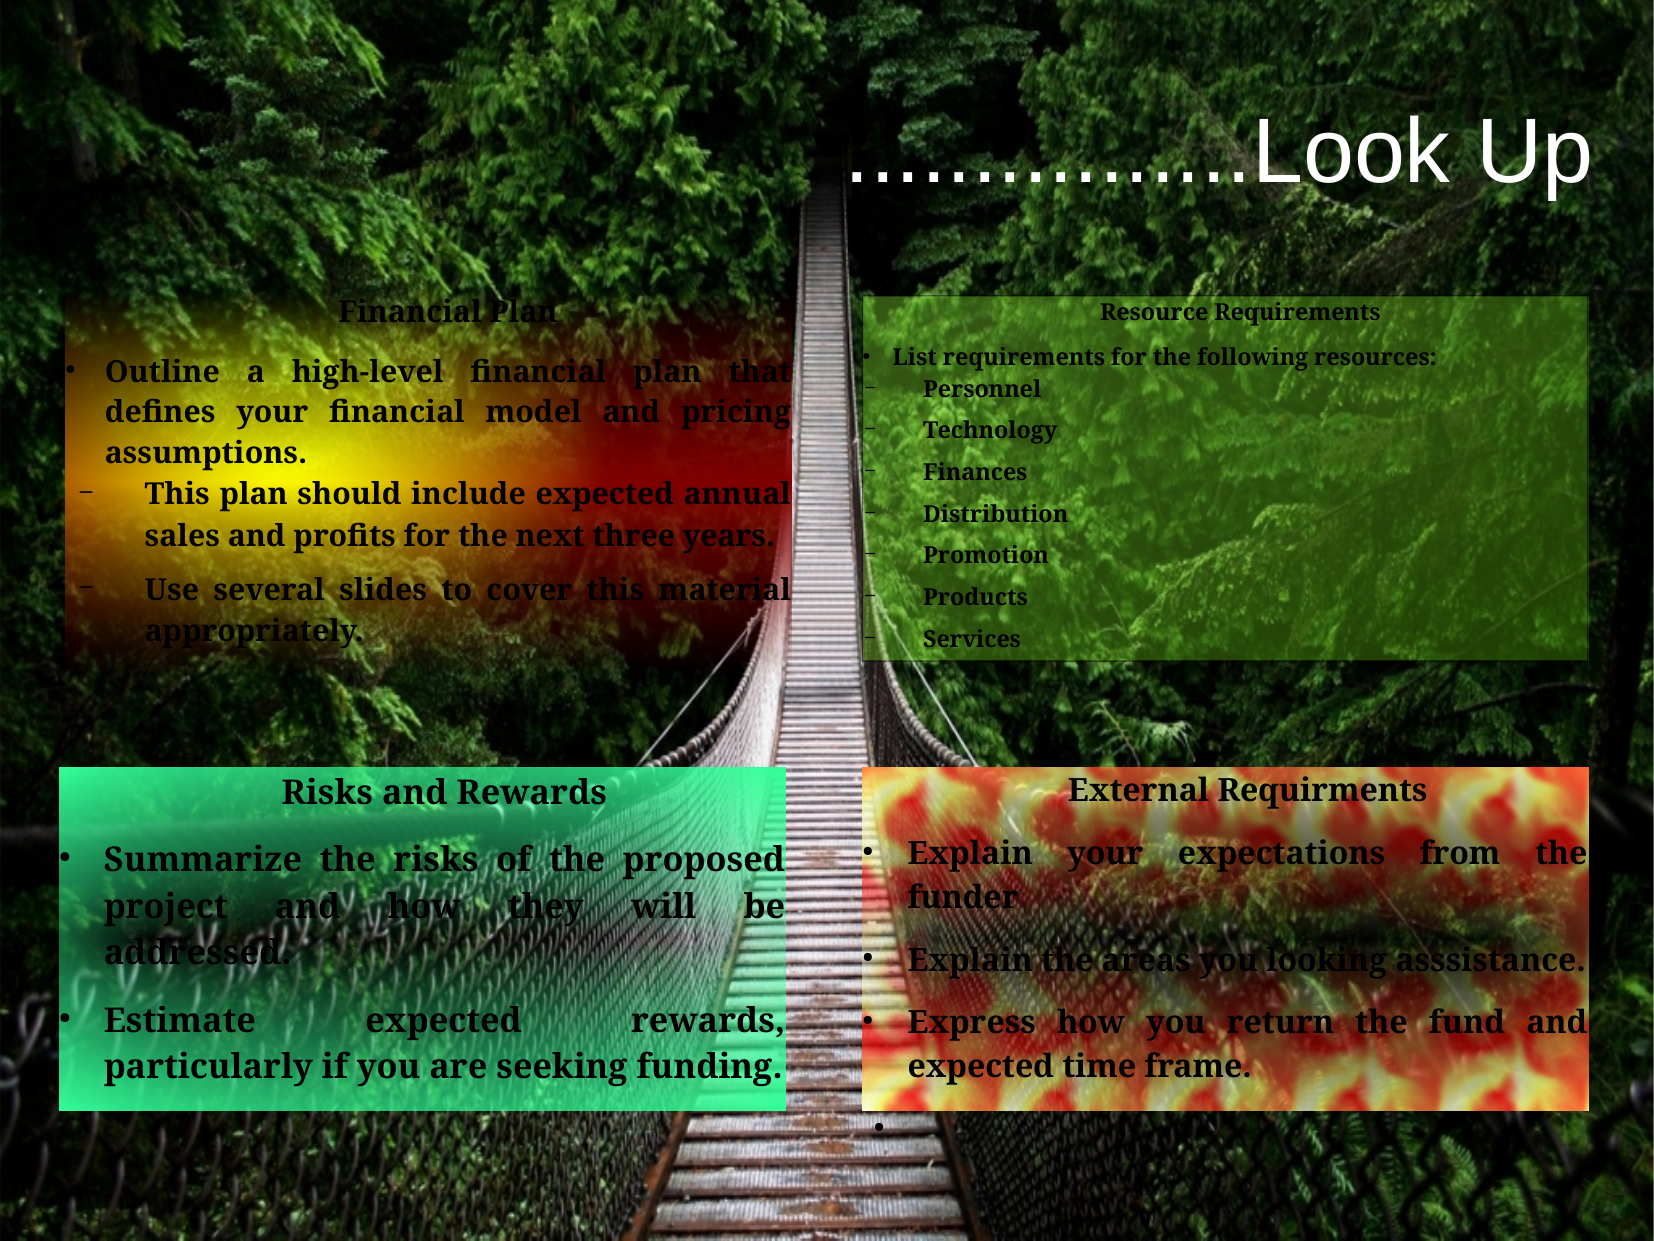

# ................Look Up
Financial Plan
Outline a high-level financial plan that defines your financial model and pricing assumptions.
This plan should include expected annual sales and profits for the next three years.
Use several slides to cover this material appropriately.
Resource Requirements
List requirements for the following resources:
Personnel
Technology
Finances
Distribution
Promotion
Products
Services
Risks and Rewards
Summarize the risks of the proposed project and how they will be addressed.
Estimate expected rewards, particularly if you are seeking funding.
External Requirments
Explain your expectations from the funder
Explain the areas you looking asssistance.
Express how you return the fund and expected time frame.